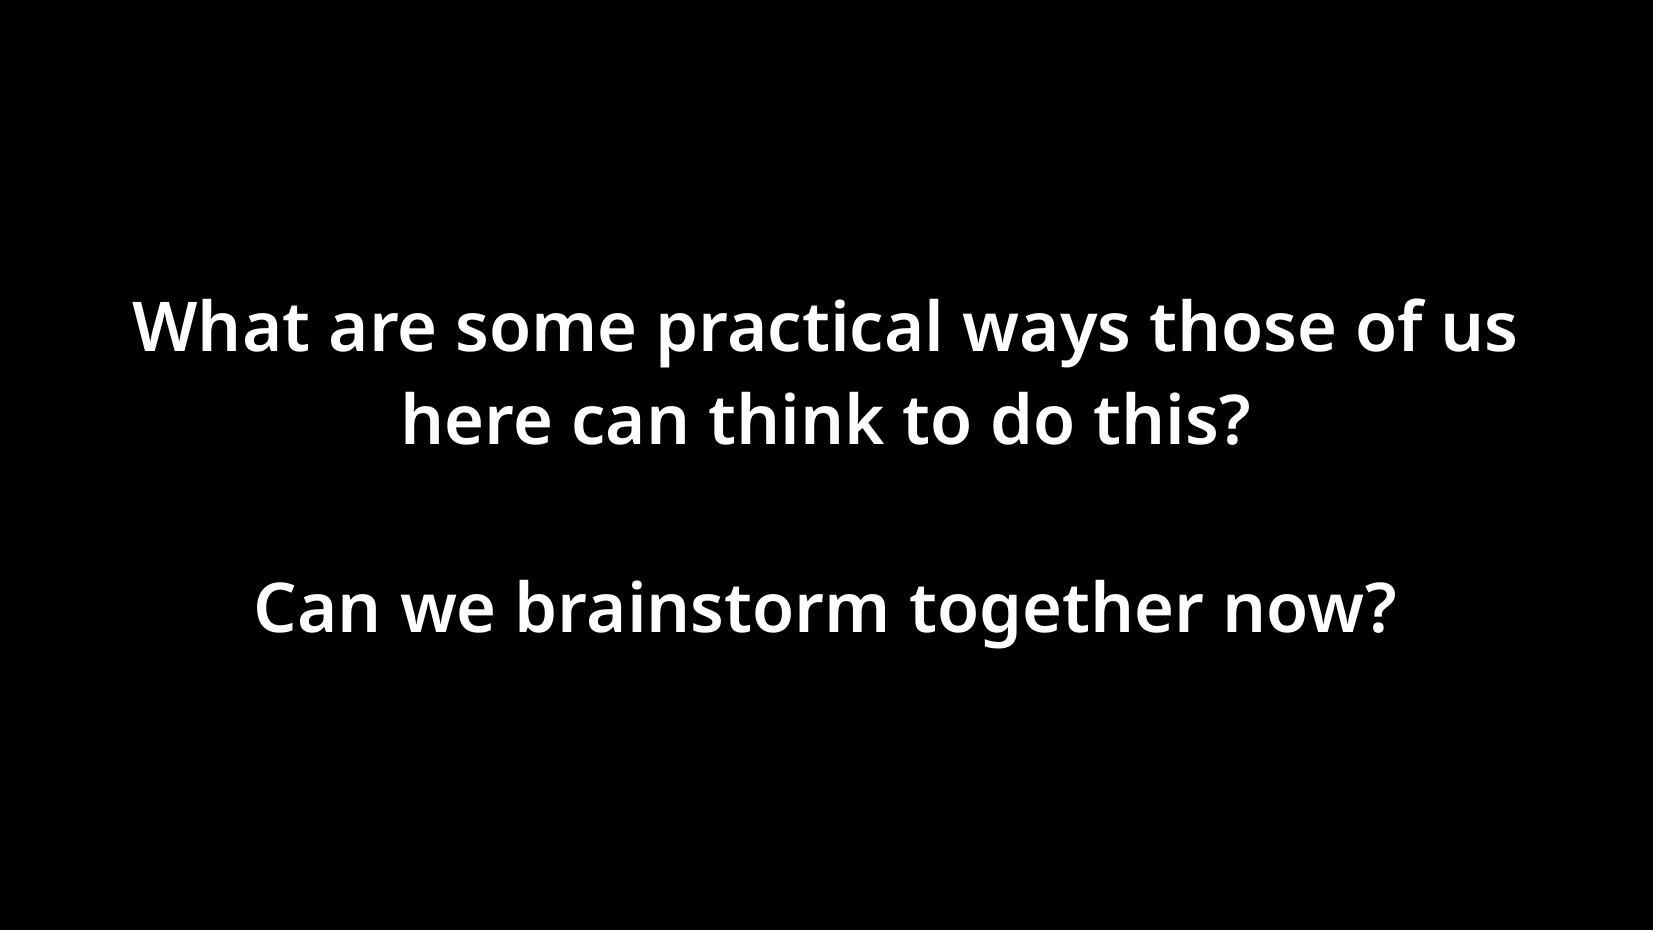

# What are some practical ways those of us here can think to do this? Can we brainstorm together now?